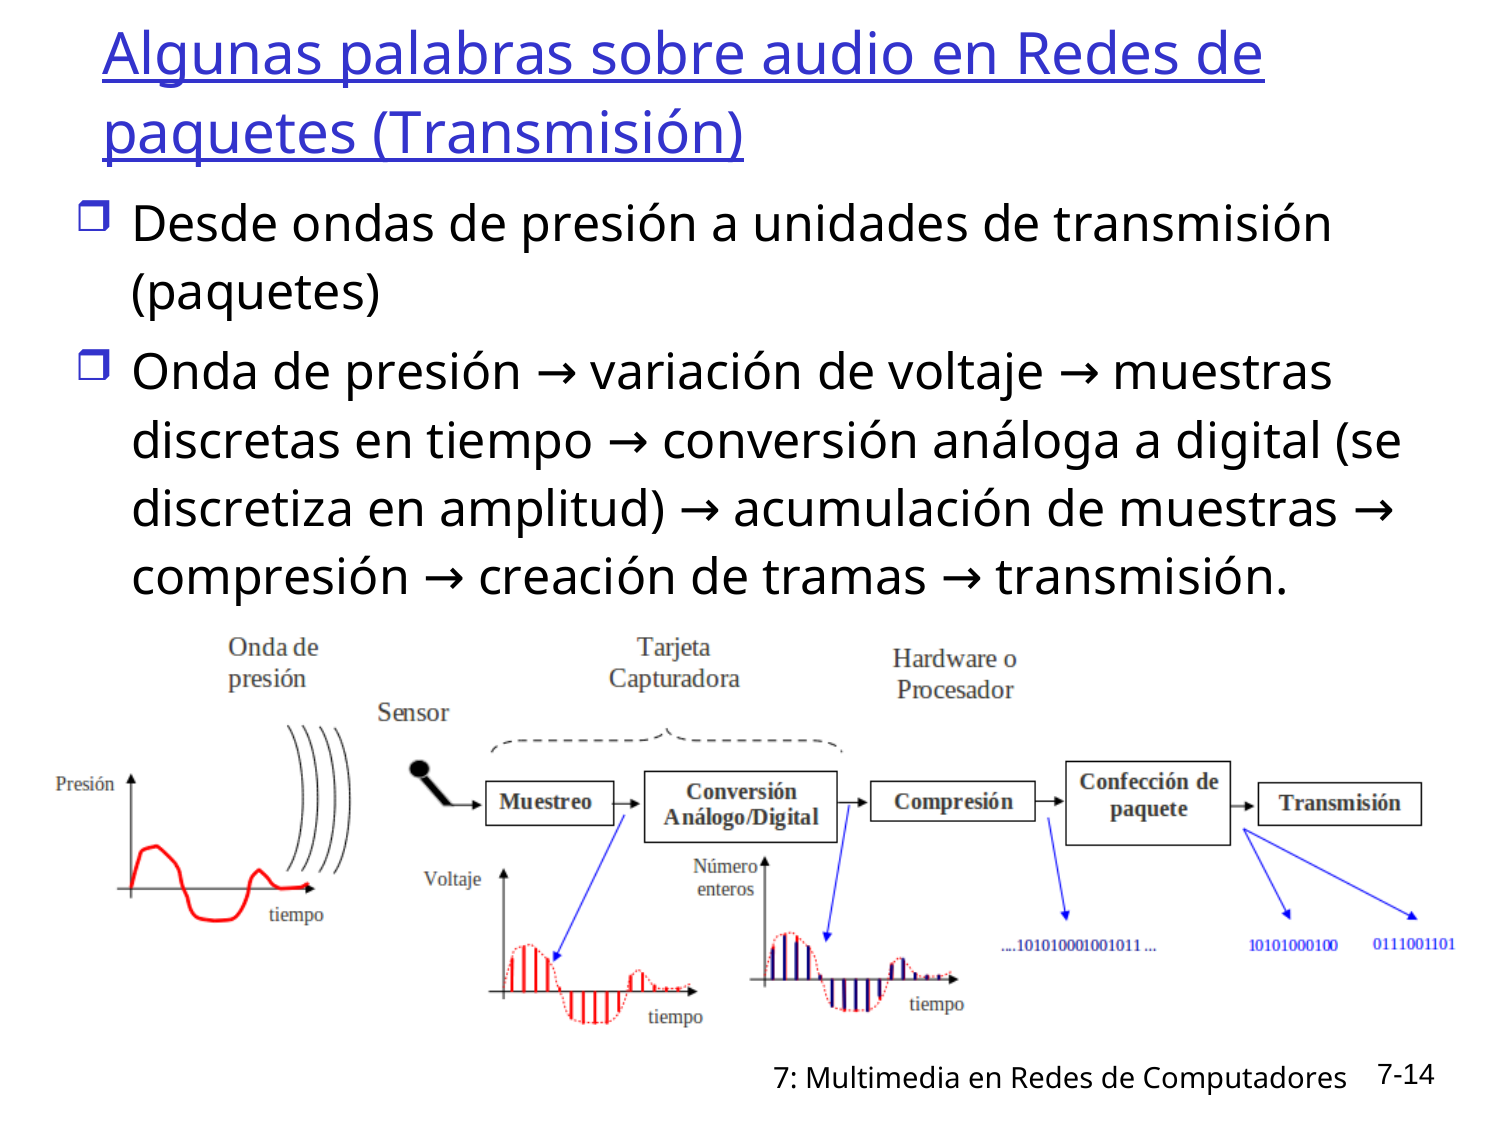

# Algunas palabras sobre audio en Redes de paquetes (Transmisión)
Desde ondas de presión a unidades de transmisión (paquetes)
Onda de presión → variación de voltaje → muestras discretas en tiempo → conversión análoga a digital (se discretiza en amplitud) → acumulación de muestras → compresión → creación de tramas → transmisión.
14